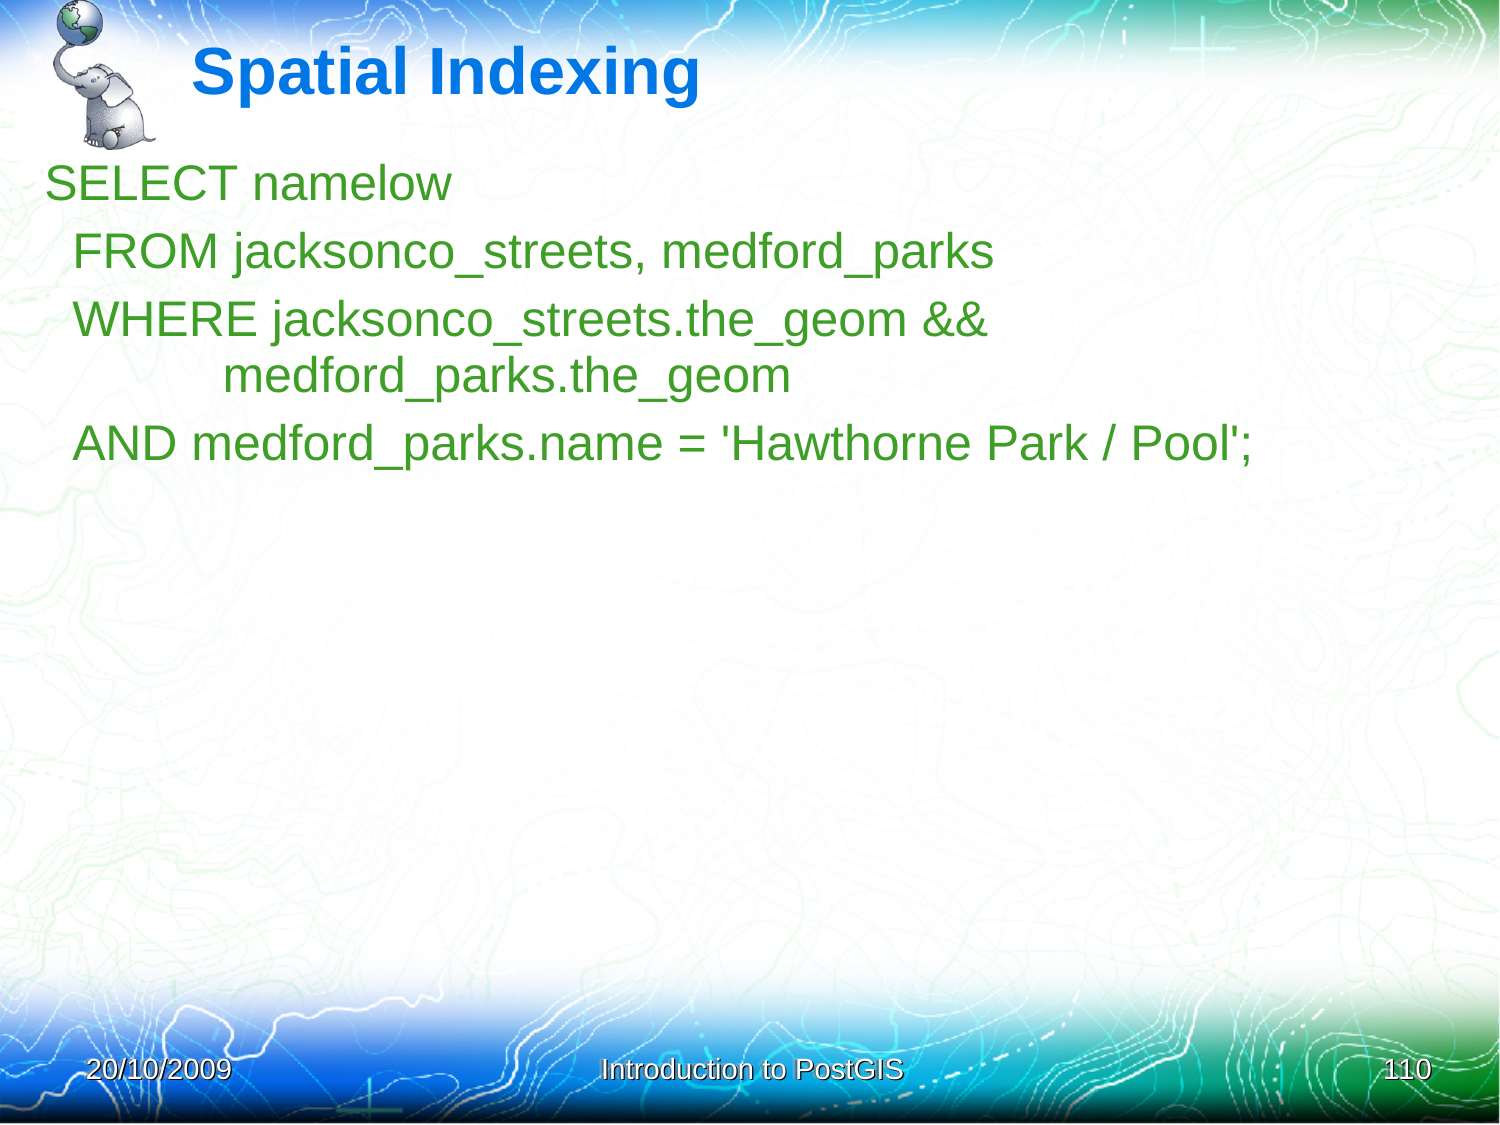

# Spatial Indexing
SELECT namelow
 FROM jacksonco_streets, medford_parks
 WHERE jacksonco_streets.the_geom && medford_parks.the_geom
 AND medford_parks.name = 'Hawthorne Park / Pool';
20/10/2009
Introduction to PostGIS
110